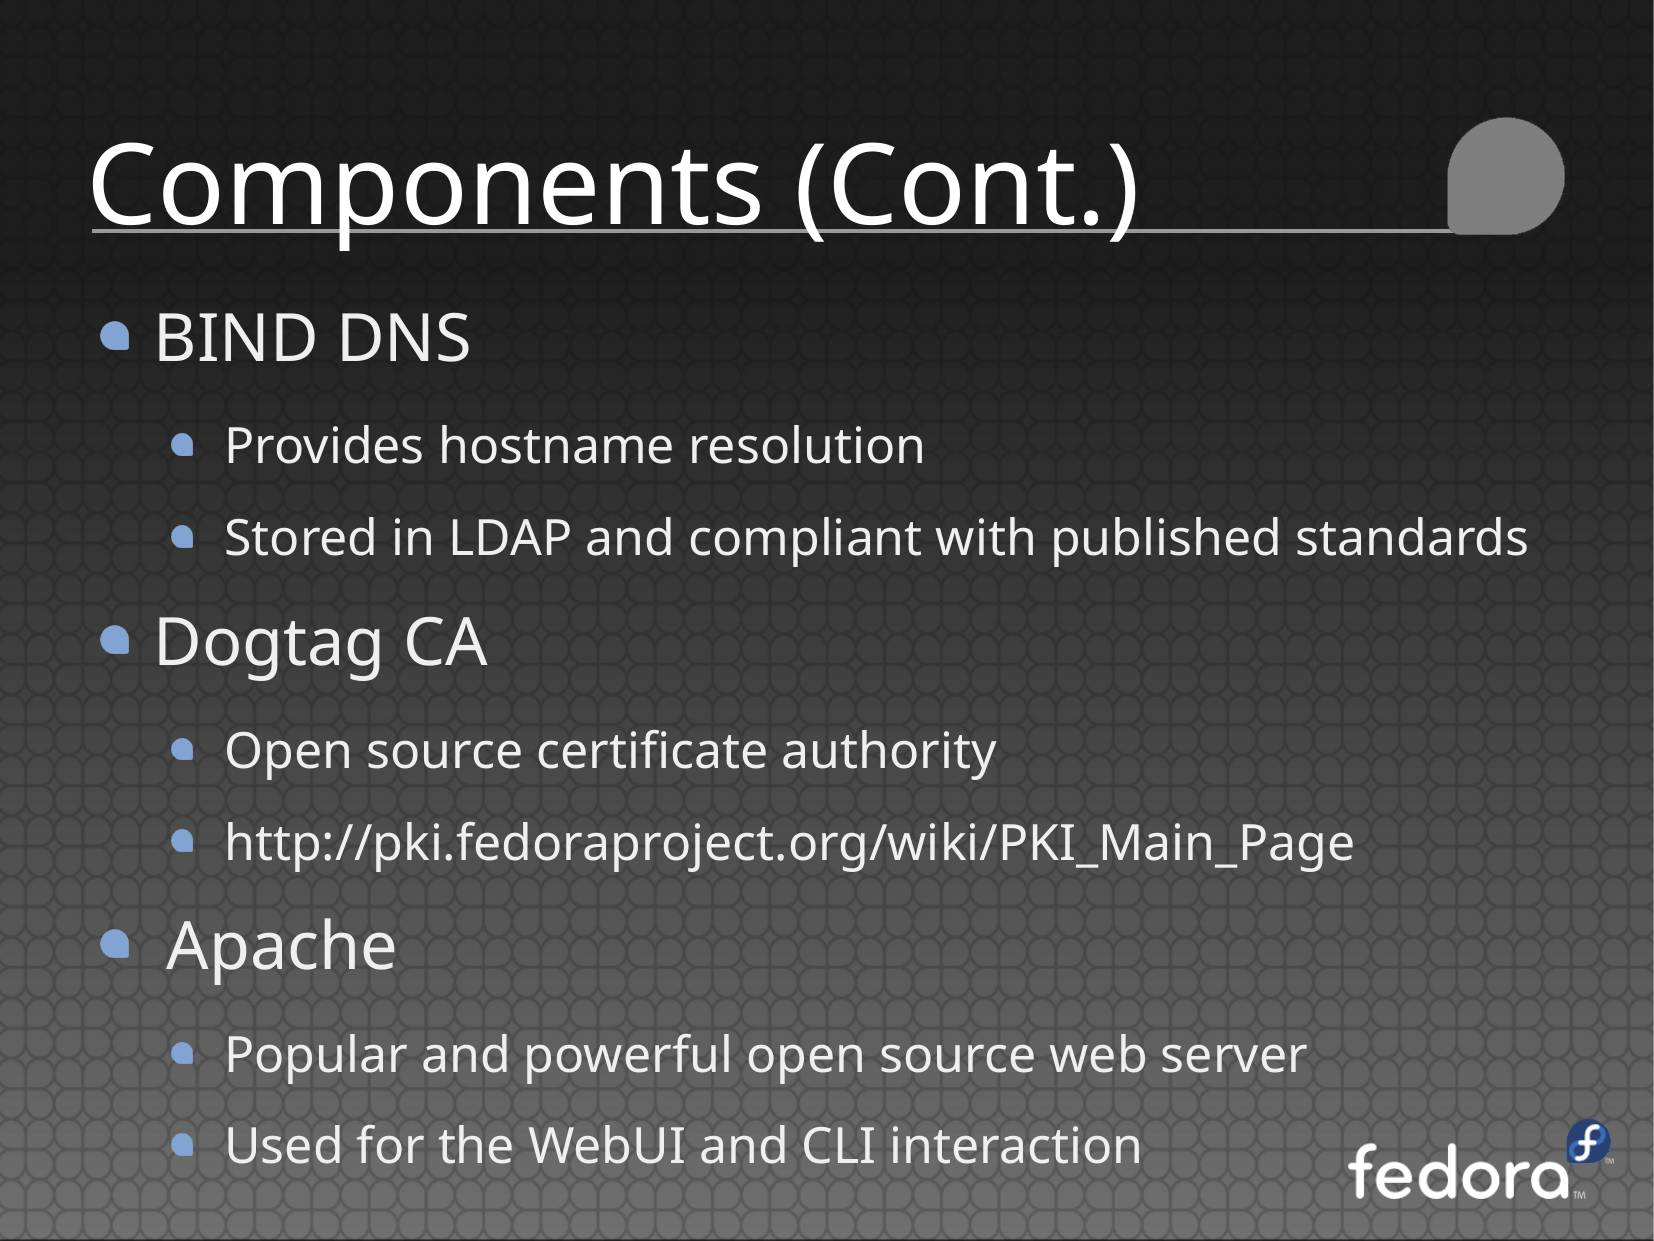

# Components (Cont.)
BIND DNS
Provides hostname resolution
Stored in LDAP and compliant with published standards
Dogtag CA
Open source certificate authority
http://pki.fedoraproject.org/wiki/PKI_Main_Page
 Apache
Popular and powerful open source web server
Used for the WebUI and CLI interaction